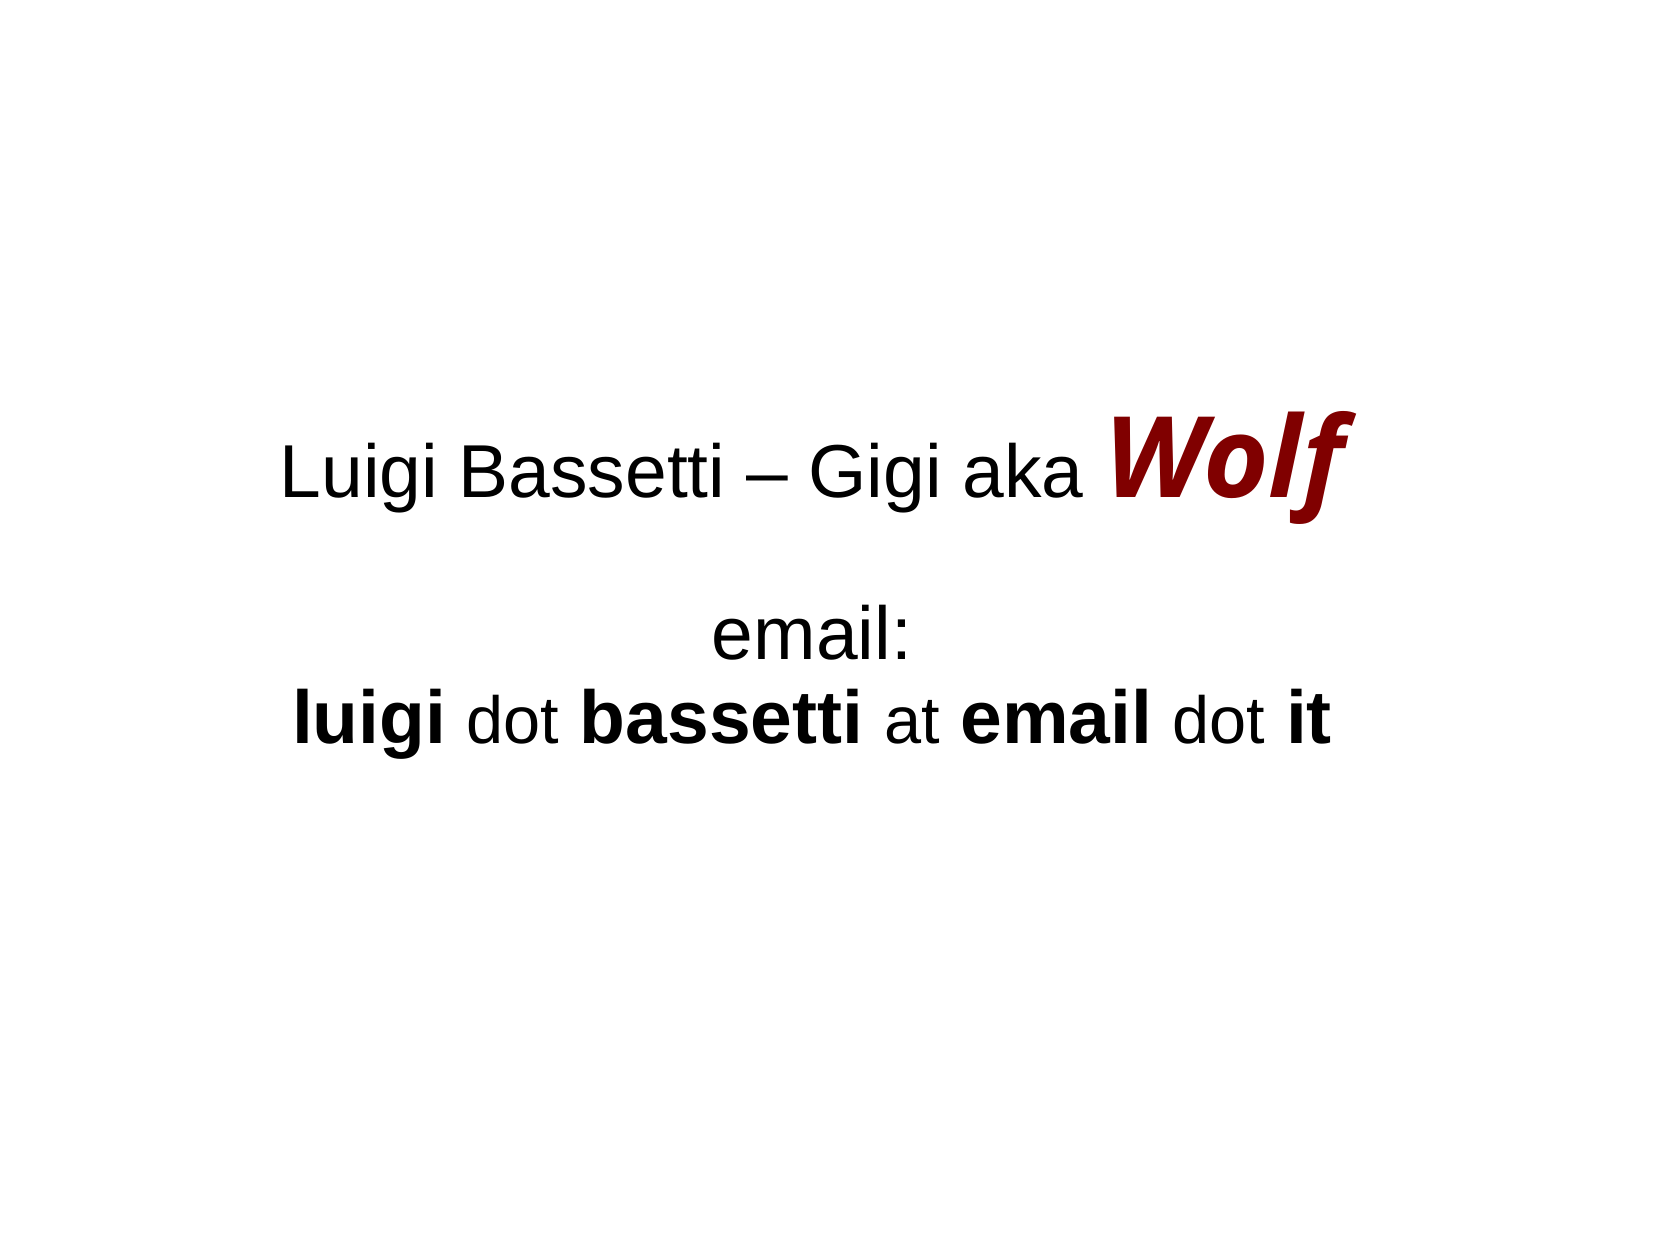

Luigi Bassetti – Gigi aka Wolf
email:
luigi dot bassetti at email dot it